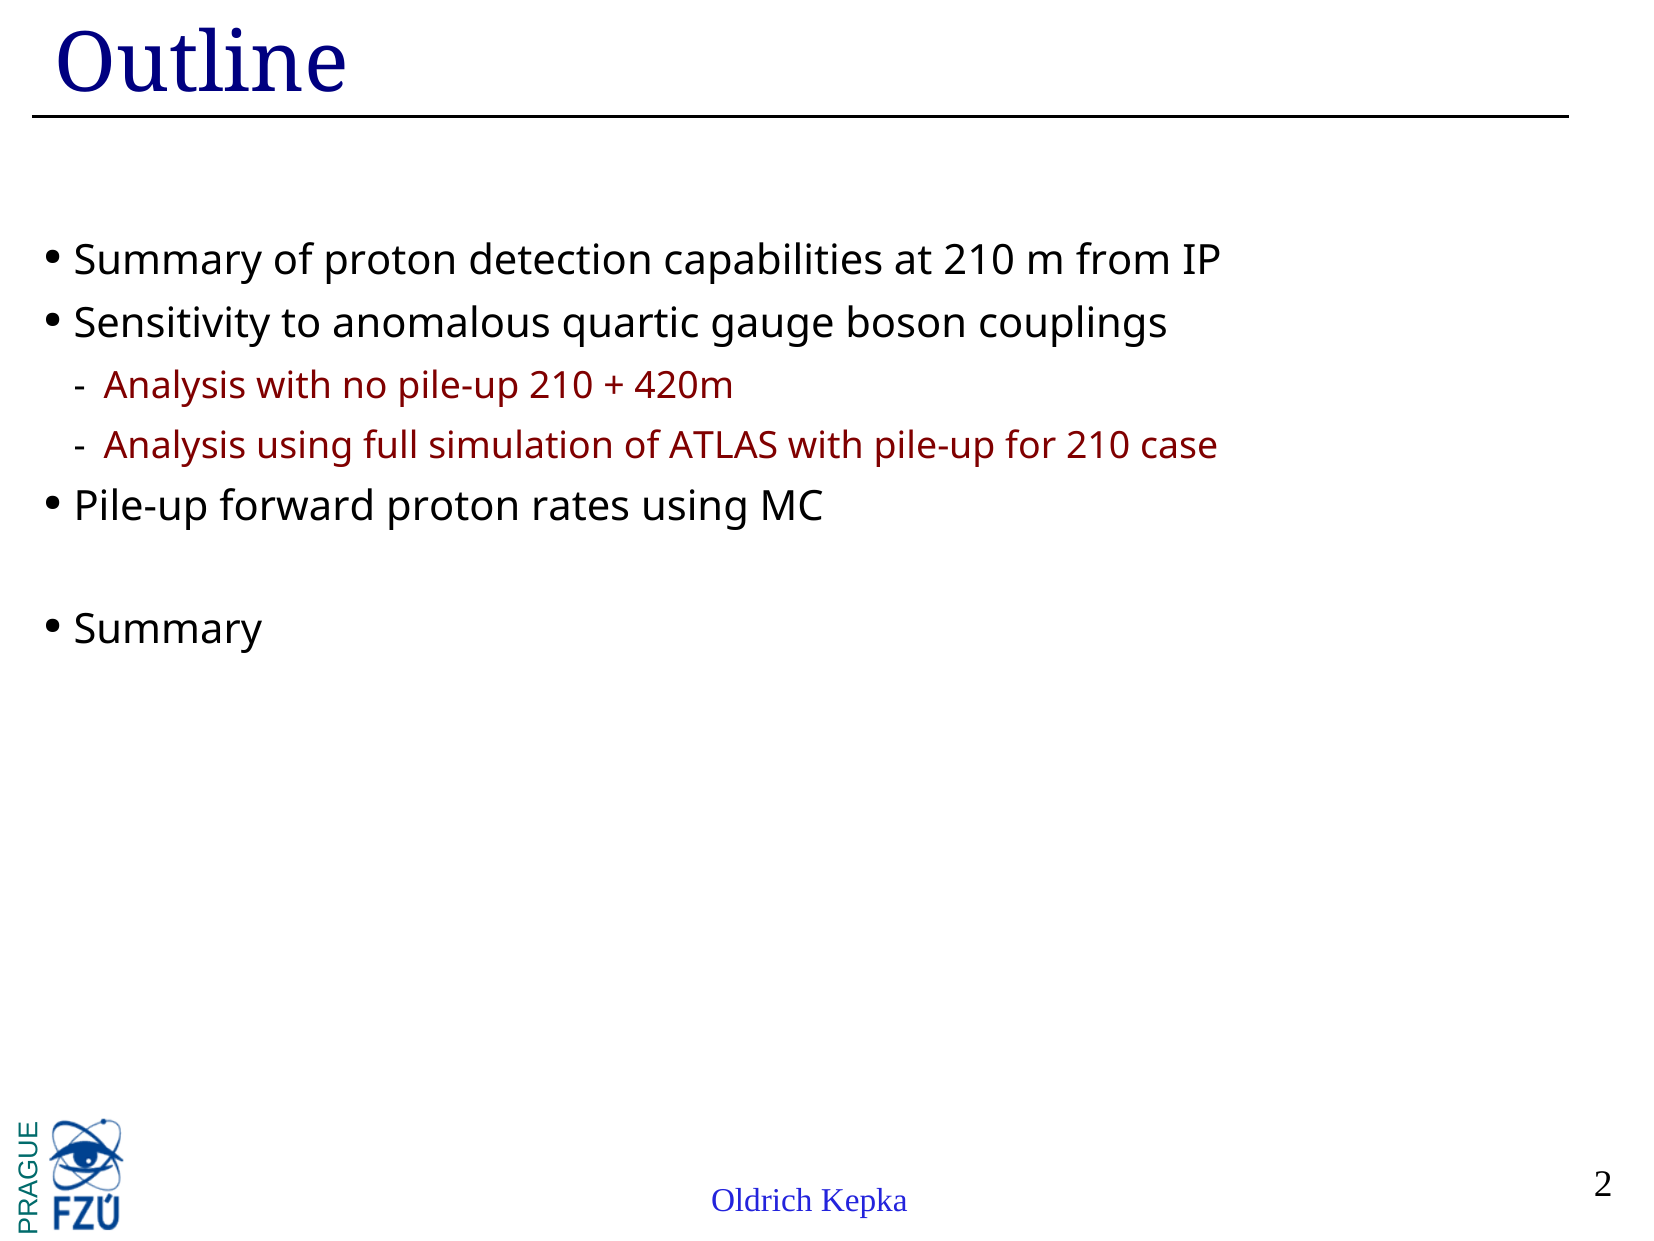

# Outline
Summary of proton detection capabilities at 210 m from IP
Sensitivity to anomalous quartic gauge boson couplings
Analysis with no pile-up 210 + 420m
Analysis using full simulation of ATLAS with pile-up for 210 case
Pile-up forward proton rates using MC
Summary
2